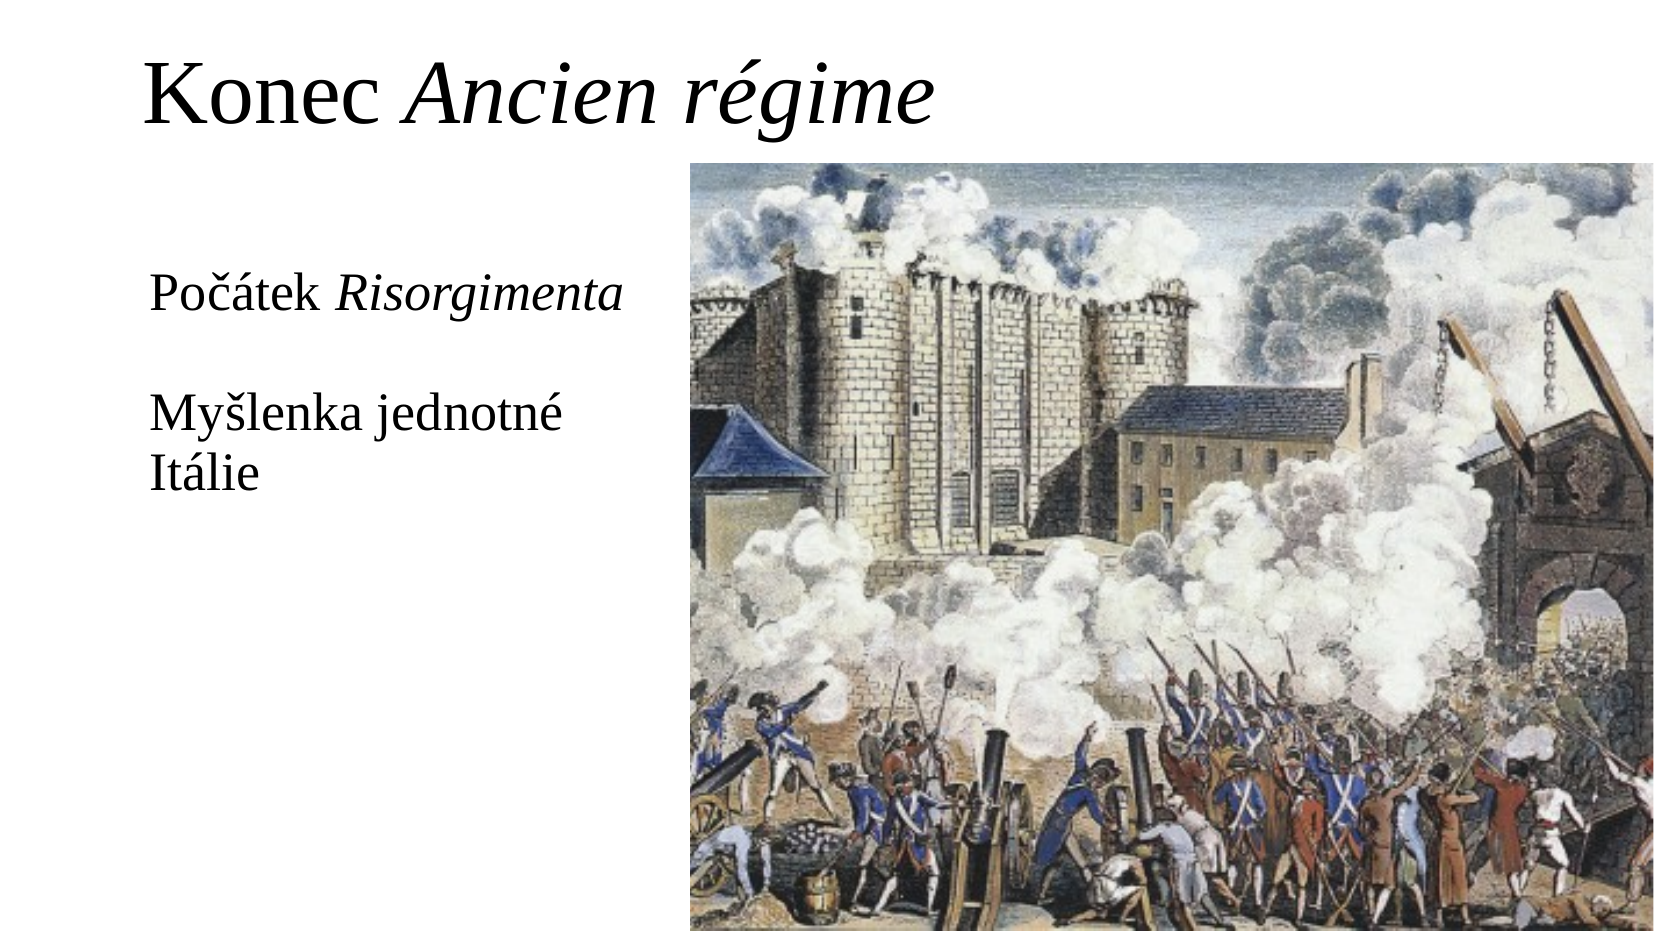

# Konec Ancien régime
Počátek Risorgimenta
Myšlenka jednotné Itálie